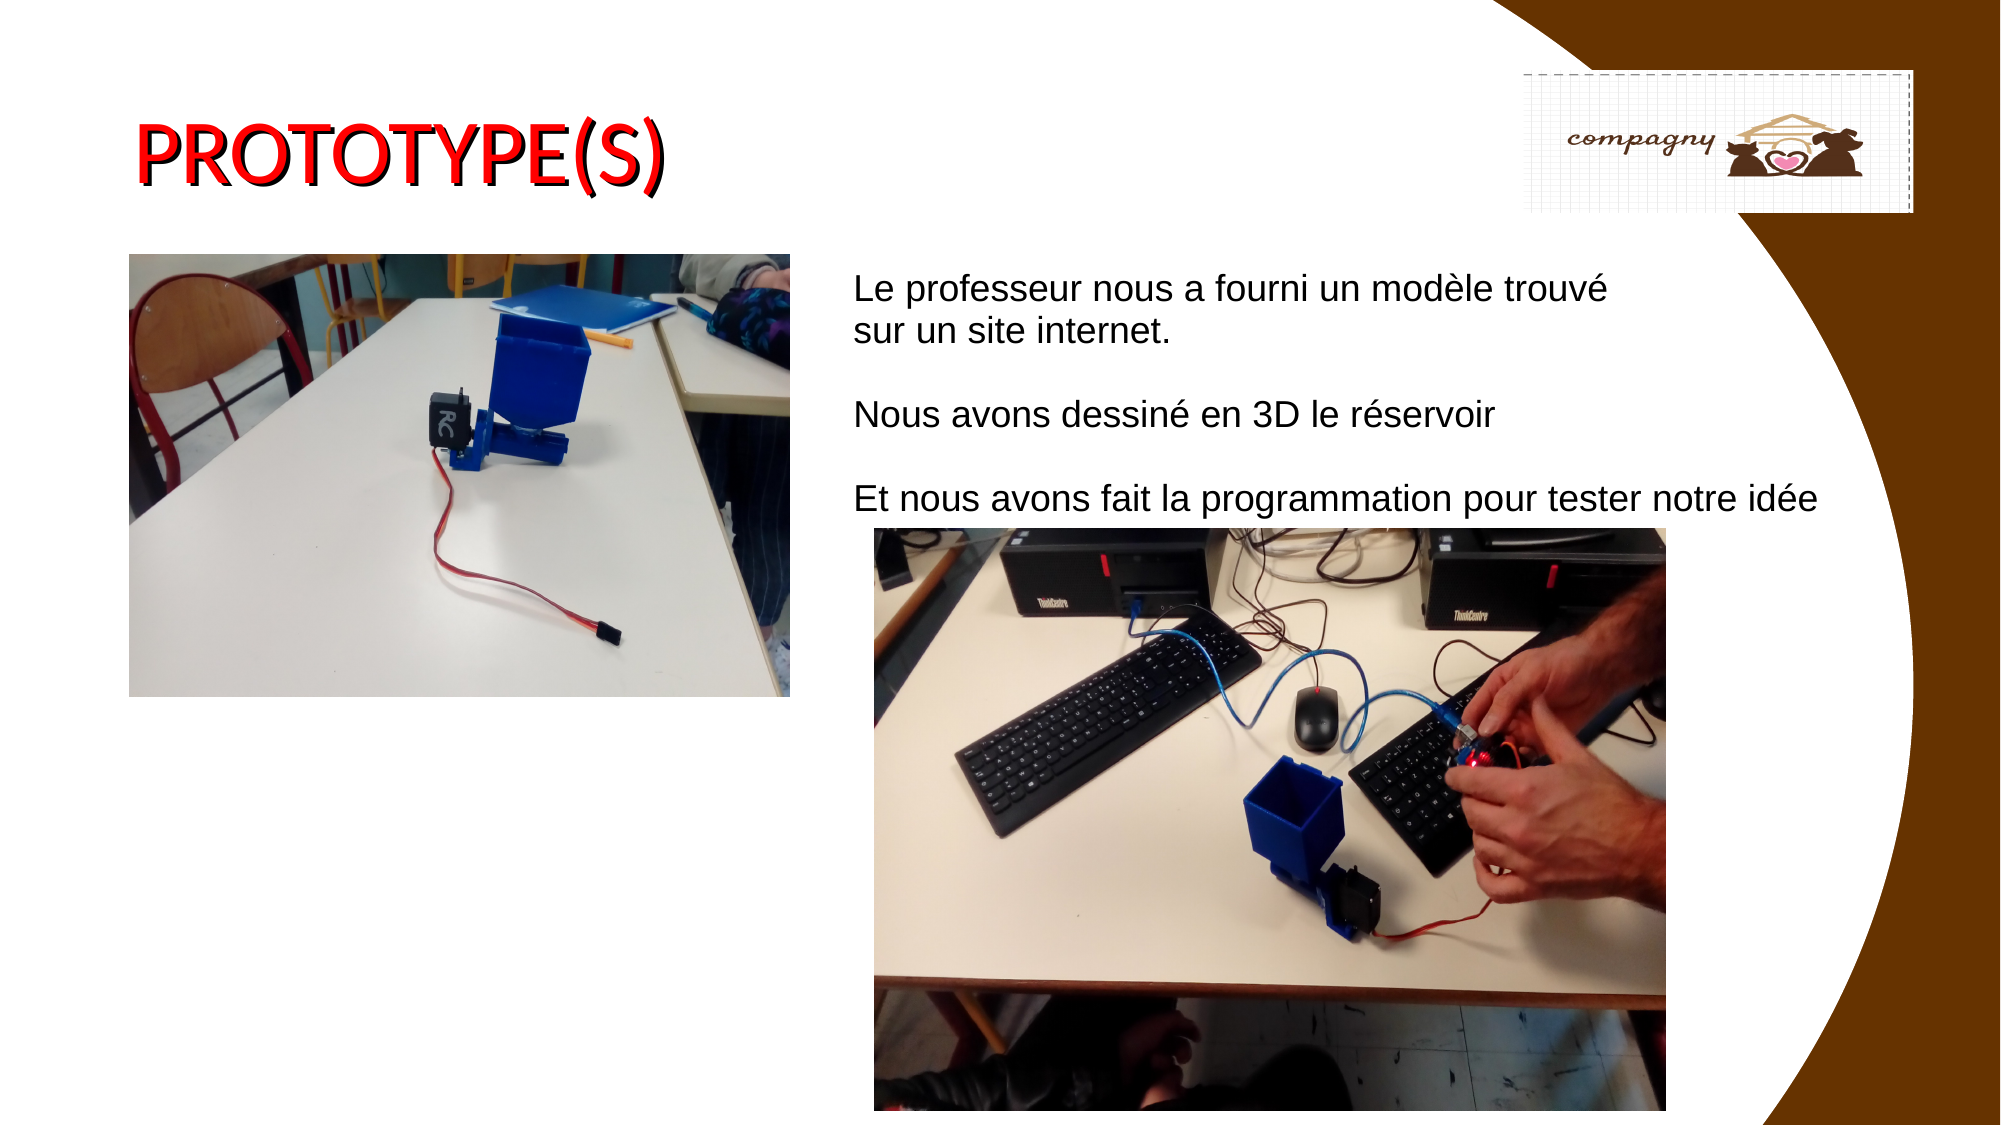

PROTOTYPE(S)
Le professeur nous a fourni un modèle trouvé
sur un site internet.
Nous avons dessiné en 3D le réservoir
Et nous avons fait la programmation pour tester notre idée